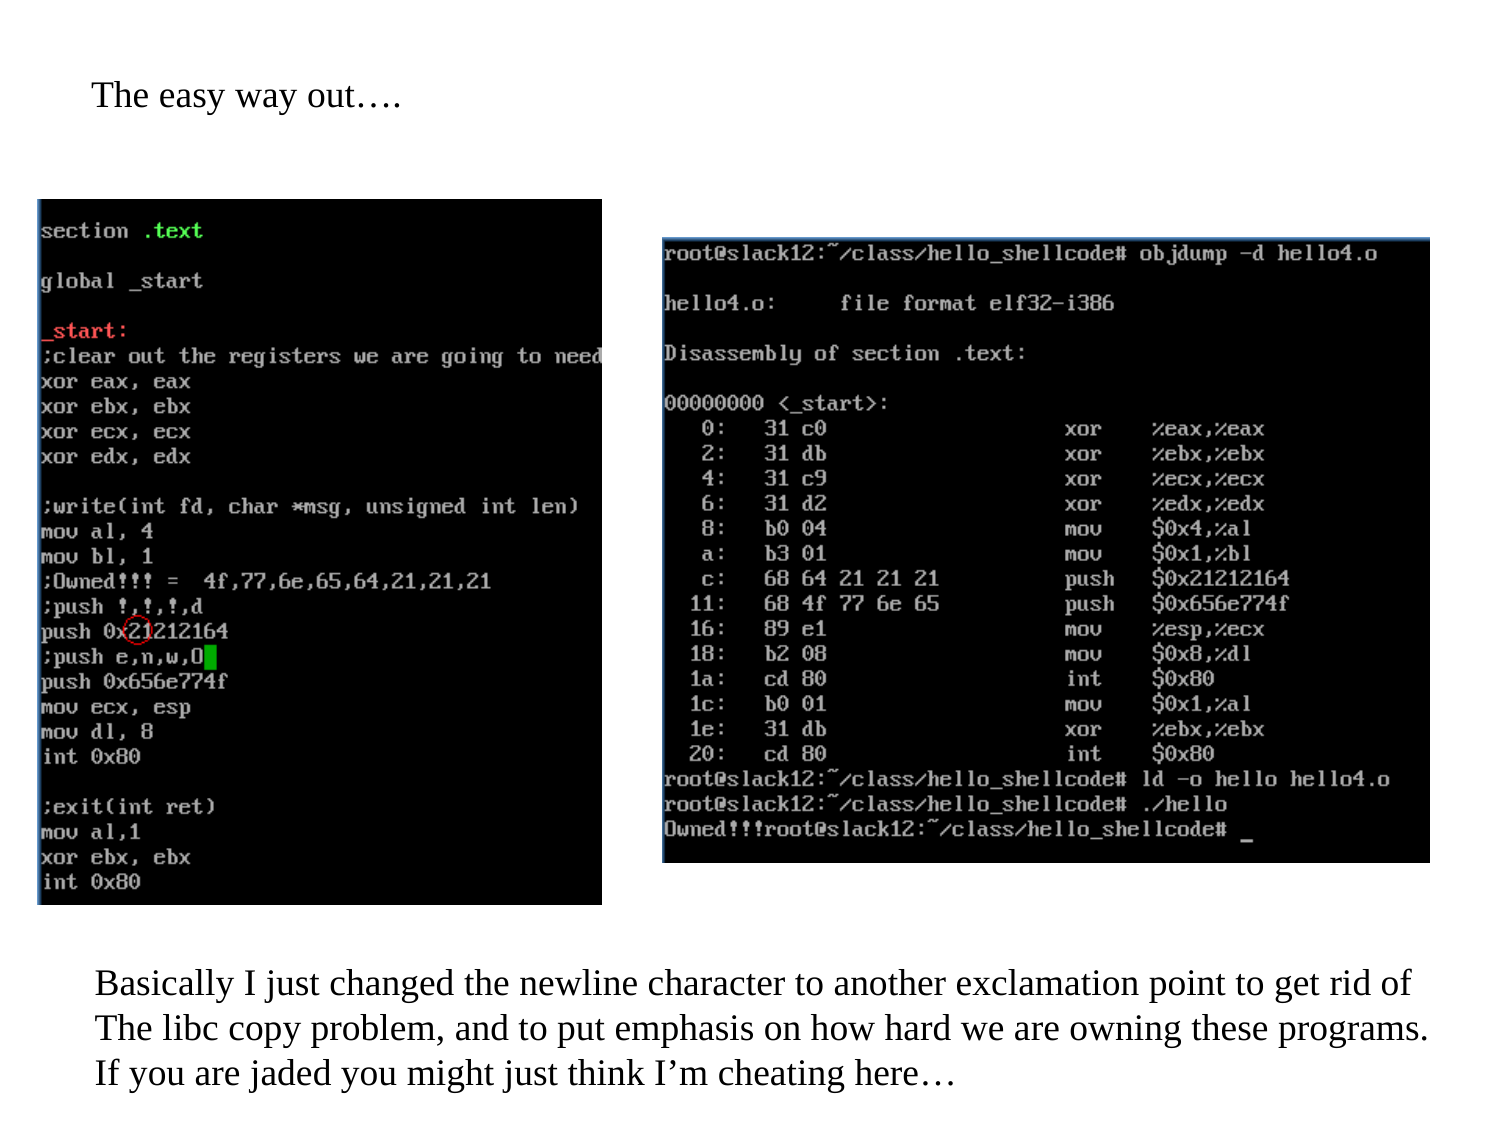

The easy way out….
Basically I just changed the newline character to another exclamation point to get rid of
The libc copy problem, and to put emphasis on how hard we are owning these programs.
If you are jaded you might just think I’m cheating here…